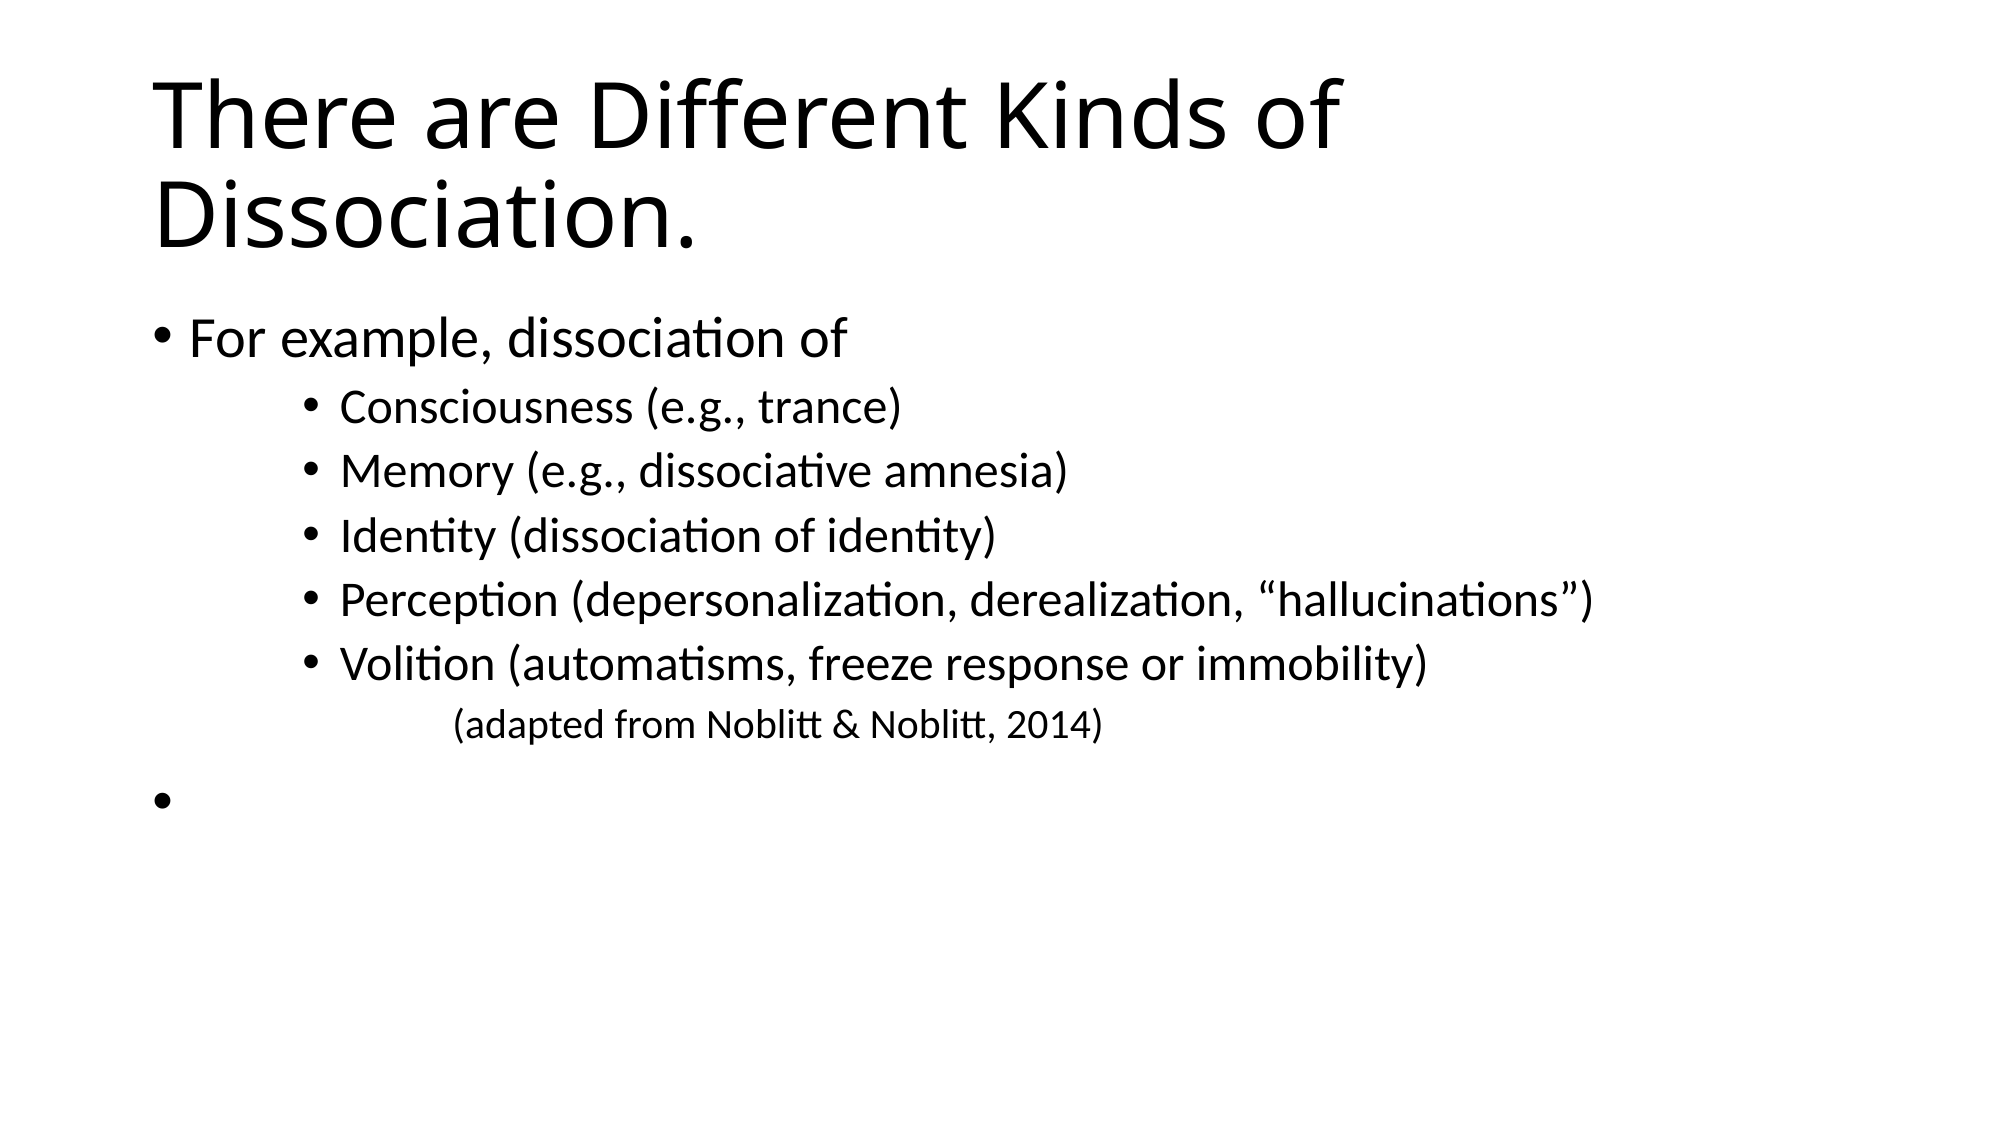

# There are Different Kinds of Dissociation.
For example, dissociation of
Consciousness (e.g., trance)
Memory (e.g., dissociative amnesia)
Identity (dissociation of identity)
Perception (depersonalization, derealization, “hallucinations”)
Volition (automatisms, freeze response or immobility)
(adapted from Noblitt & Noblitt, 2014)